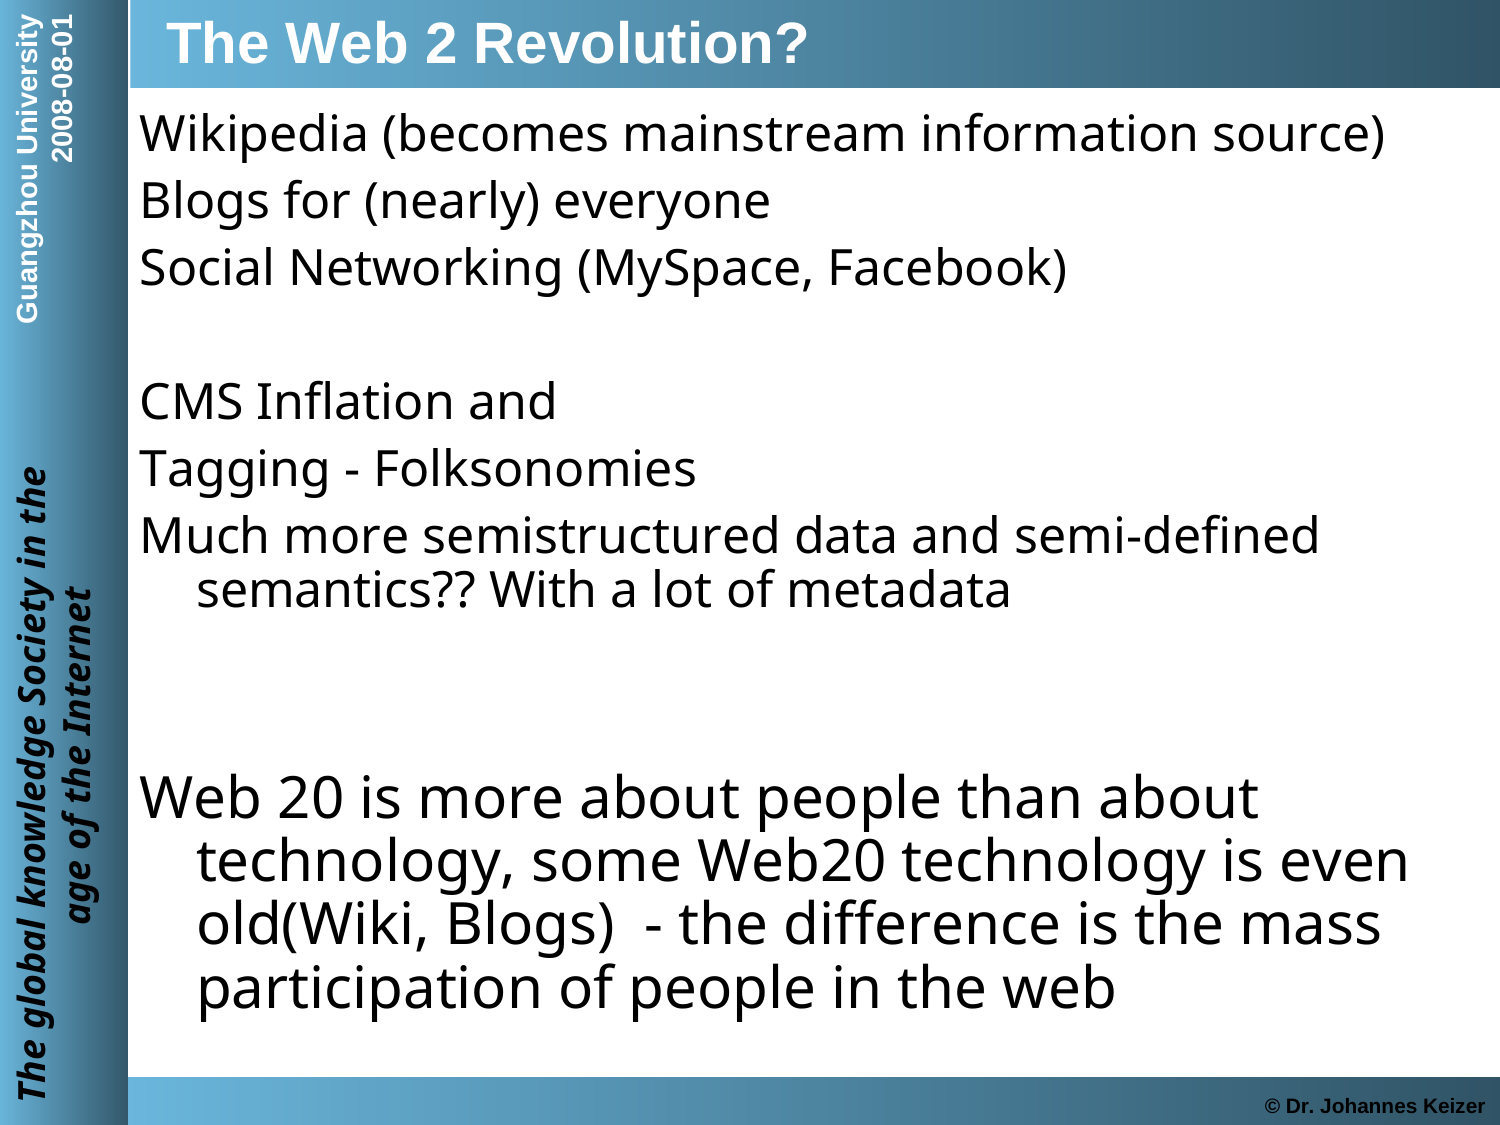

# The Web 2 Revolution?
Wikipedia (becomes mainstream information source)
Blogs for (nearly) everyone
Social Networking (MySpace, Facebook)
CMS Inflation and
Tagging - Folksonomies
Much more semistructured data and semi-defined semantics?? With a lot of metadata
Web 20 is more about people than about technology, some Web20 technology is even old(Wiki, Blogs) - the difference is the mass participation of people in the web